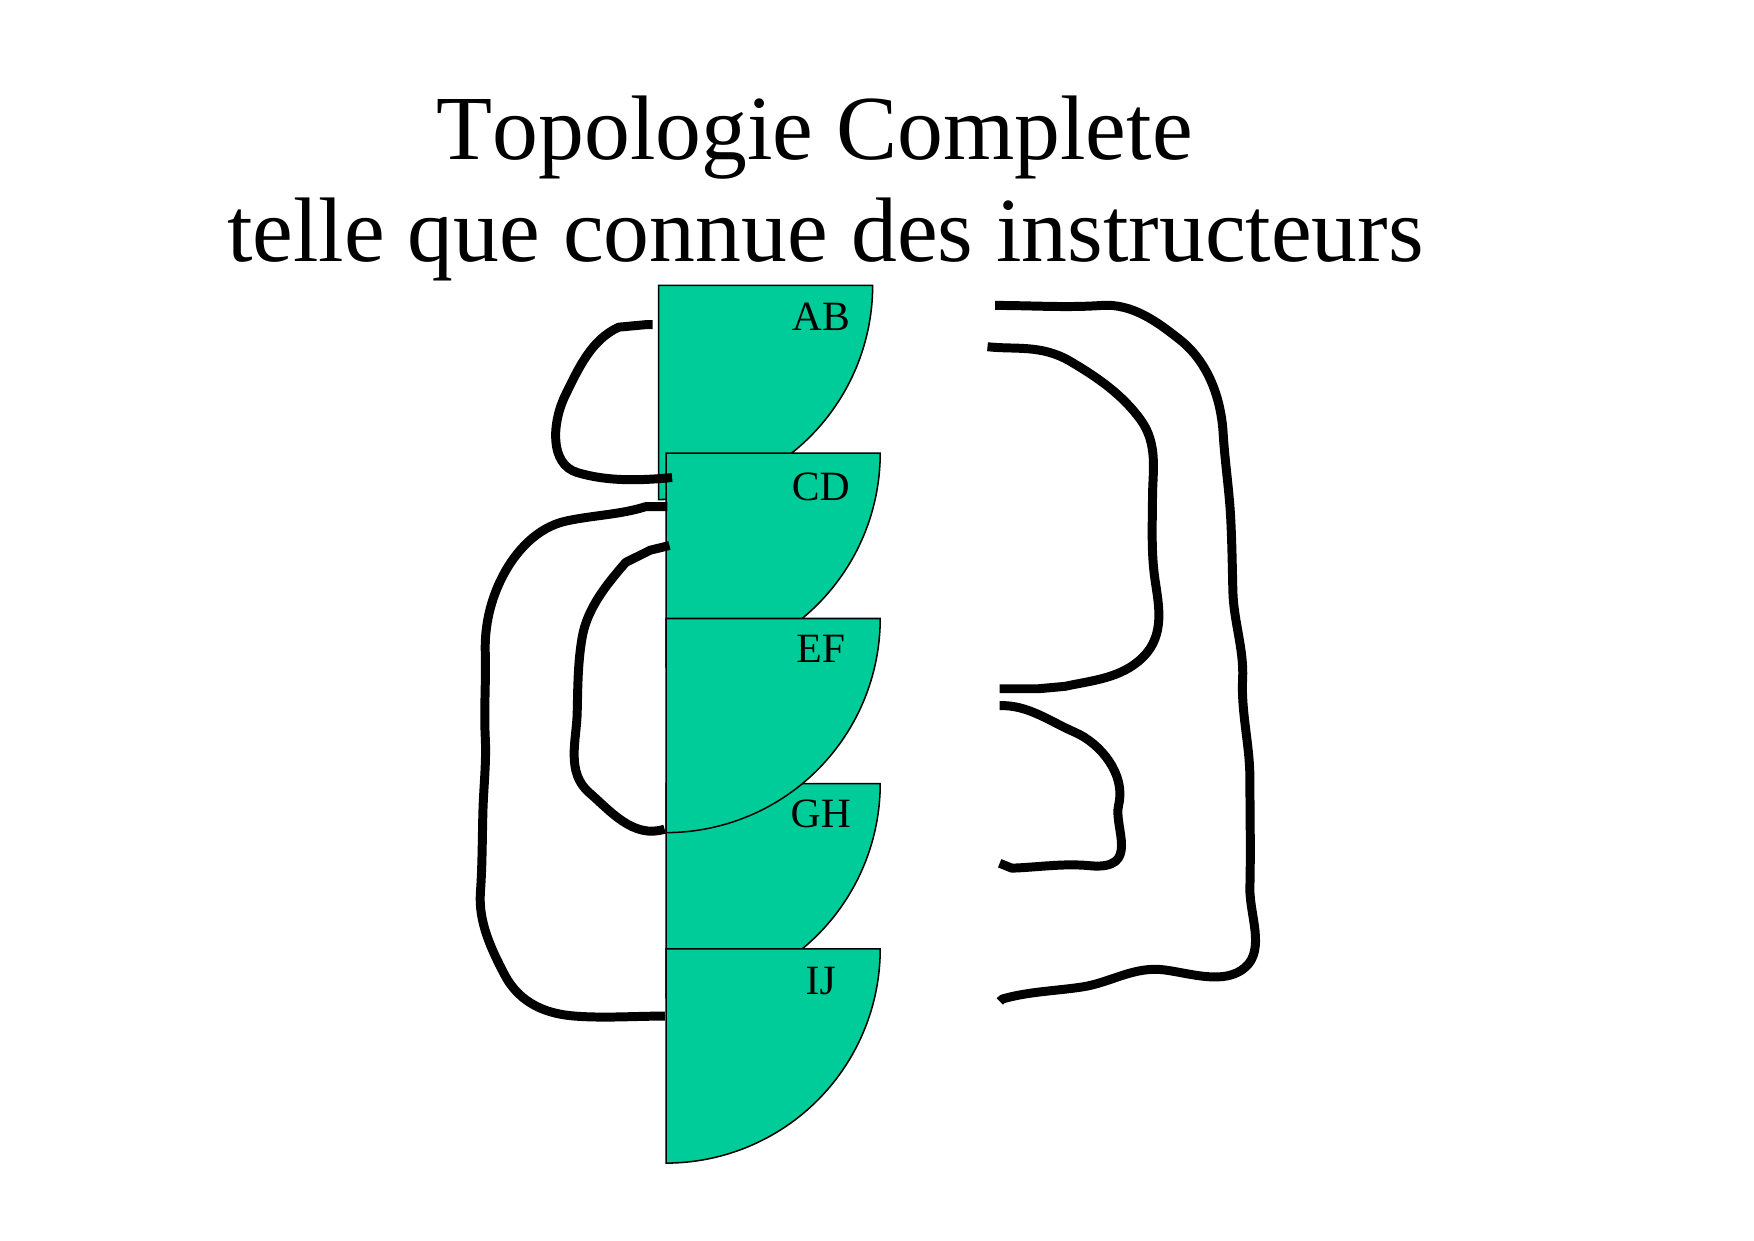

Topologie Complete
telle que connue des instructeurs
AB
CD
EF
GH
IJ